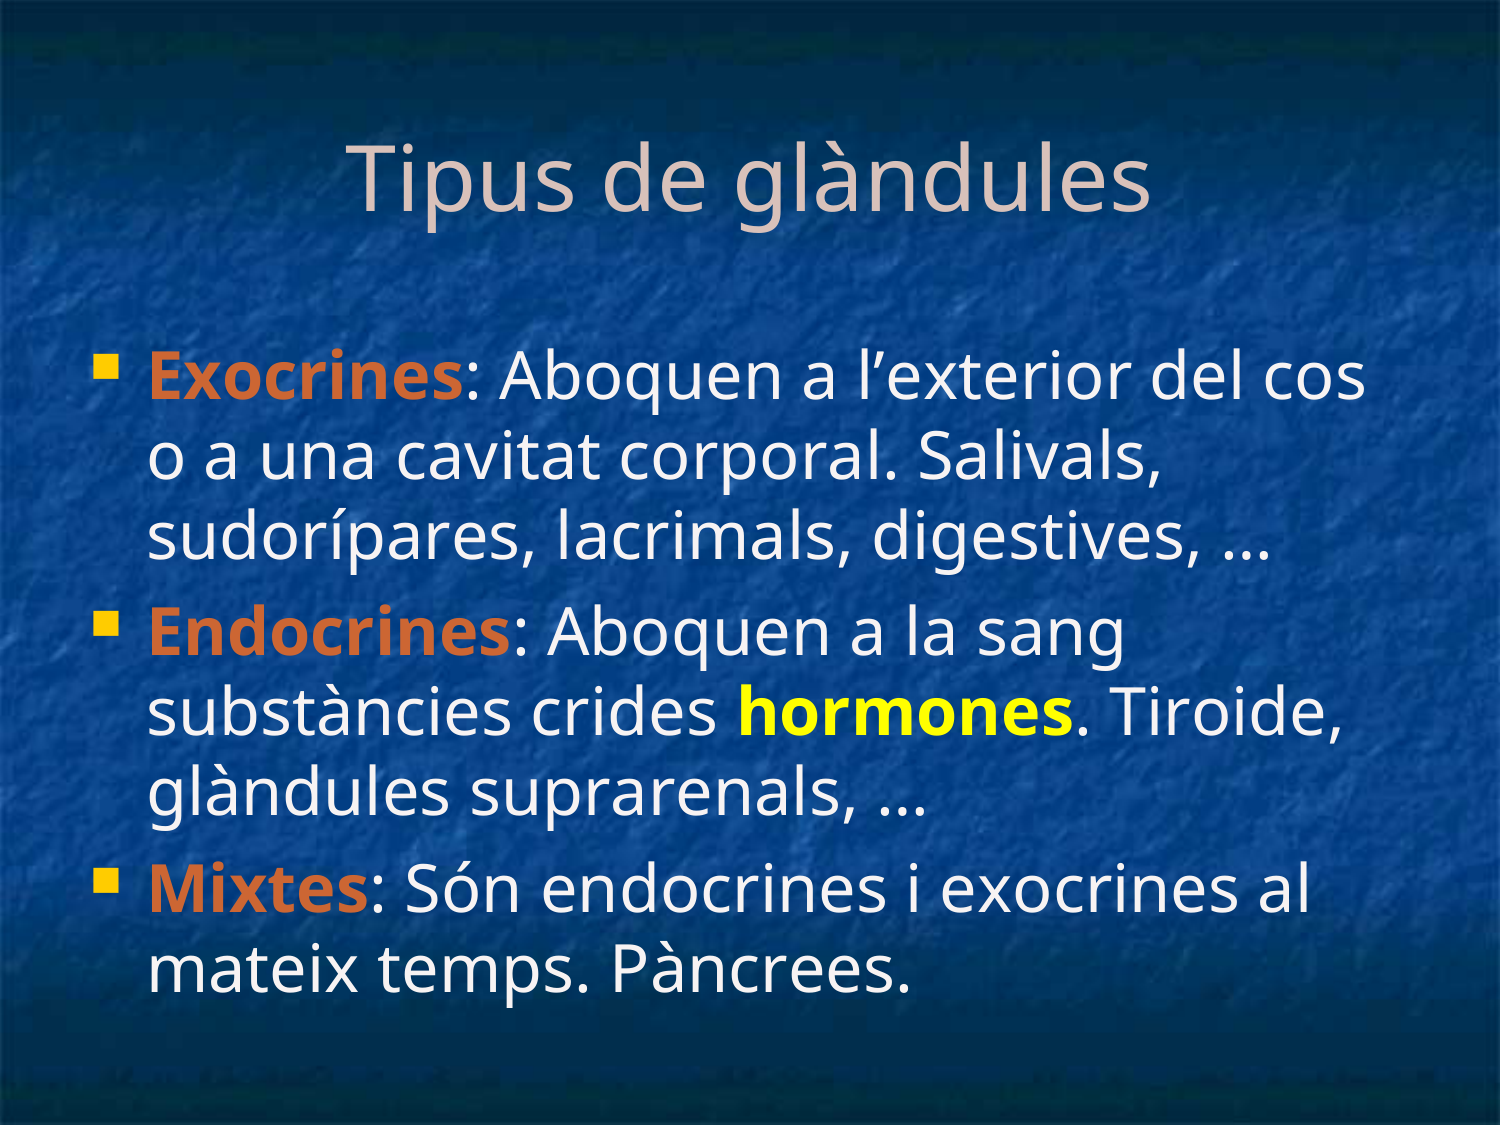

# Tipus de glàndules
Exocrines: Aboquen a l’exterior del cos o a una cavitat corporal. Salivals, sudorípares, lacrimals, digestives, …
Endocrines: Aboquen a la sang substàncies crides hormones. Tiroide, glàndules suprarenals, …
Mixtes: Són endocrines i exocrines al mateix temps. Pàncrees.